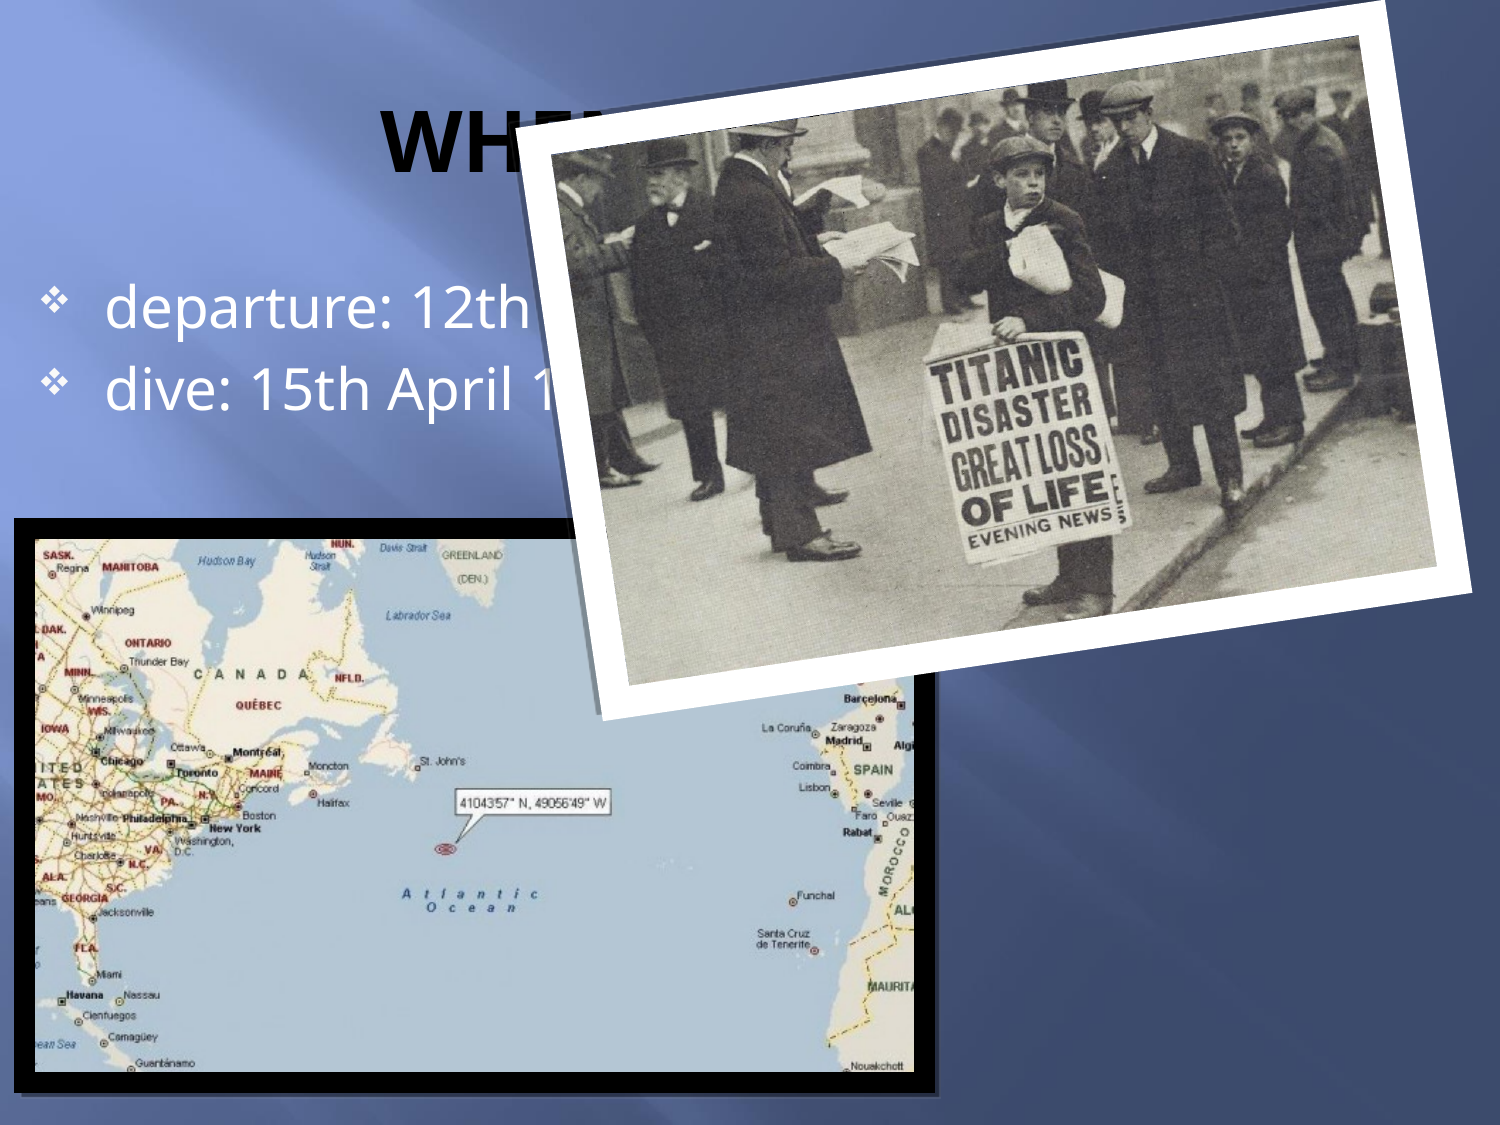

# WHEN and where
departure: 12th April 1912 Belfast (gbr)
dive: 15th April 1912 Atlantic ocean